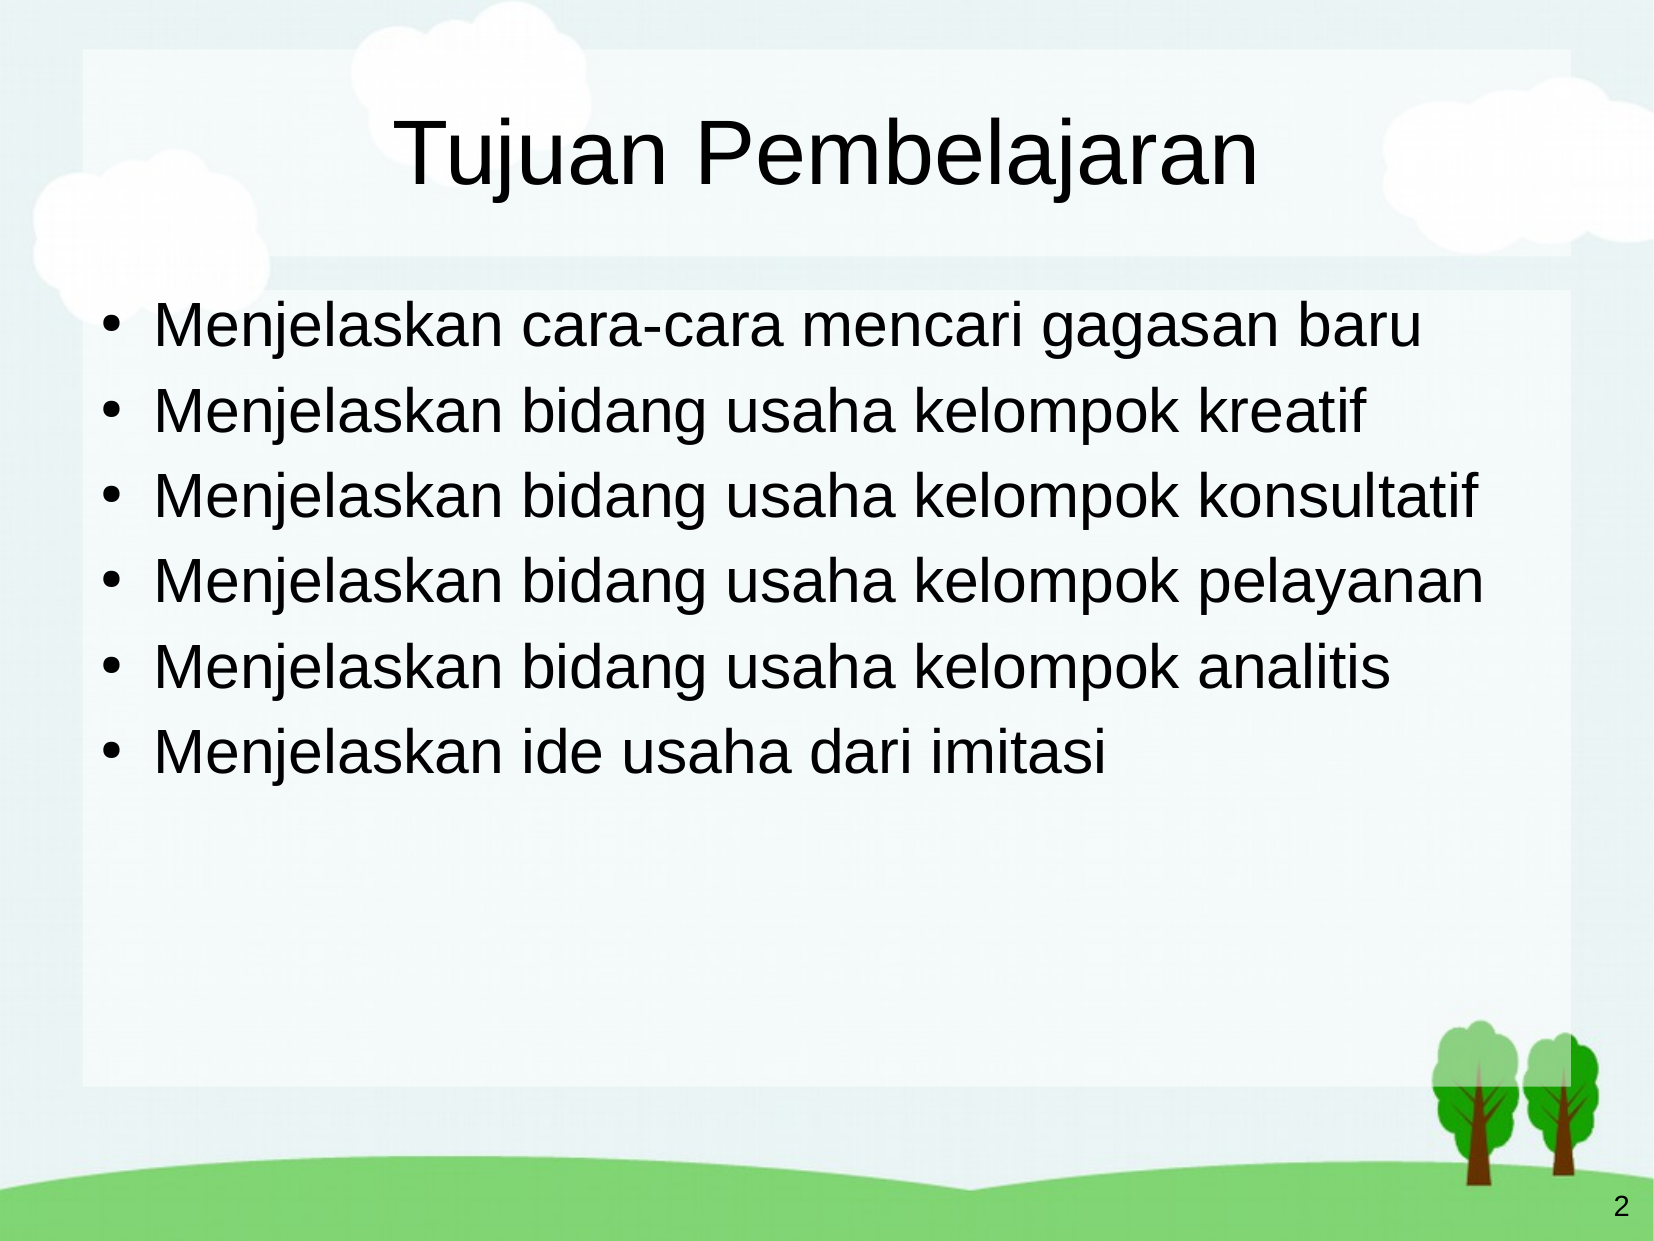

# Tujuan Pembelajaran
Menjelaskan cara-cara mencari gagasan baru
Menjelaskan bidang usaha kelompok kreatif
Menjelaskan bidang usaha kelompok konsultatif
Menjelaskan bidang usaha kelompok pelayanan
Menjelaskan bidang usaha kelompok analitis
Menjelaskan ide usaha dari imitasi
2